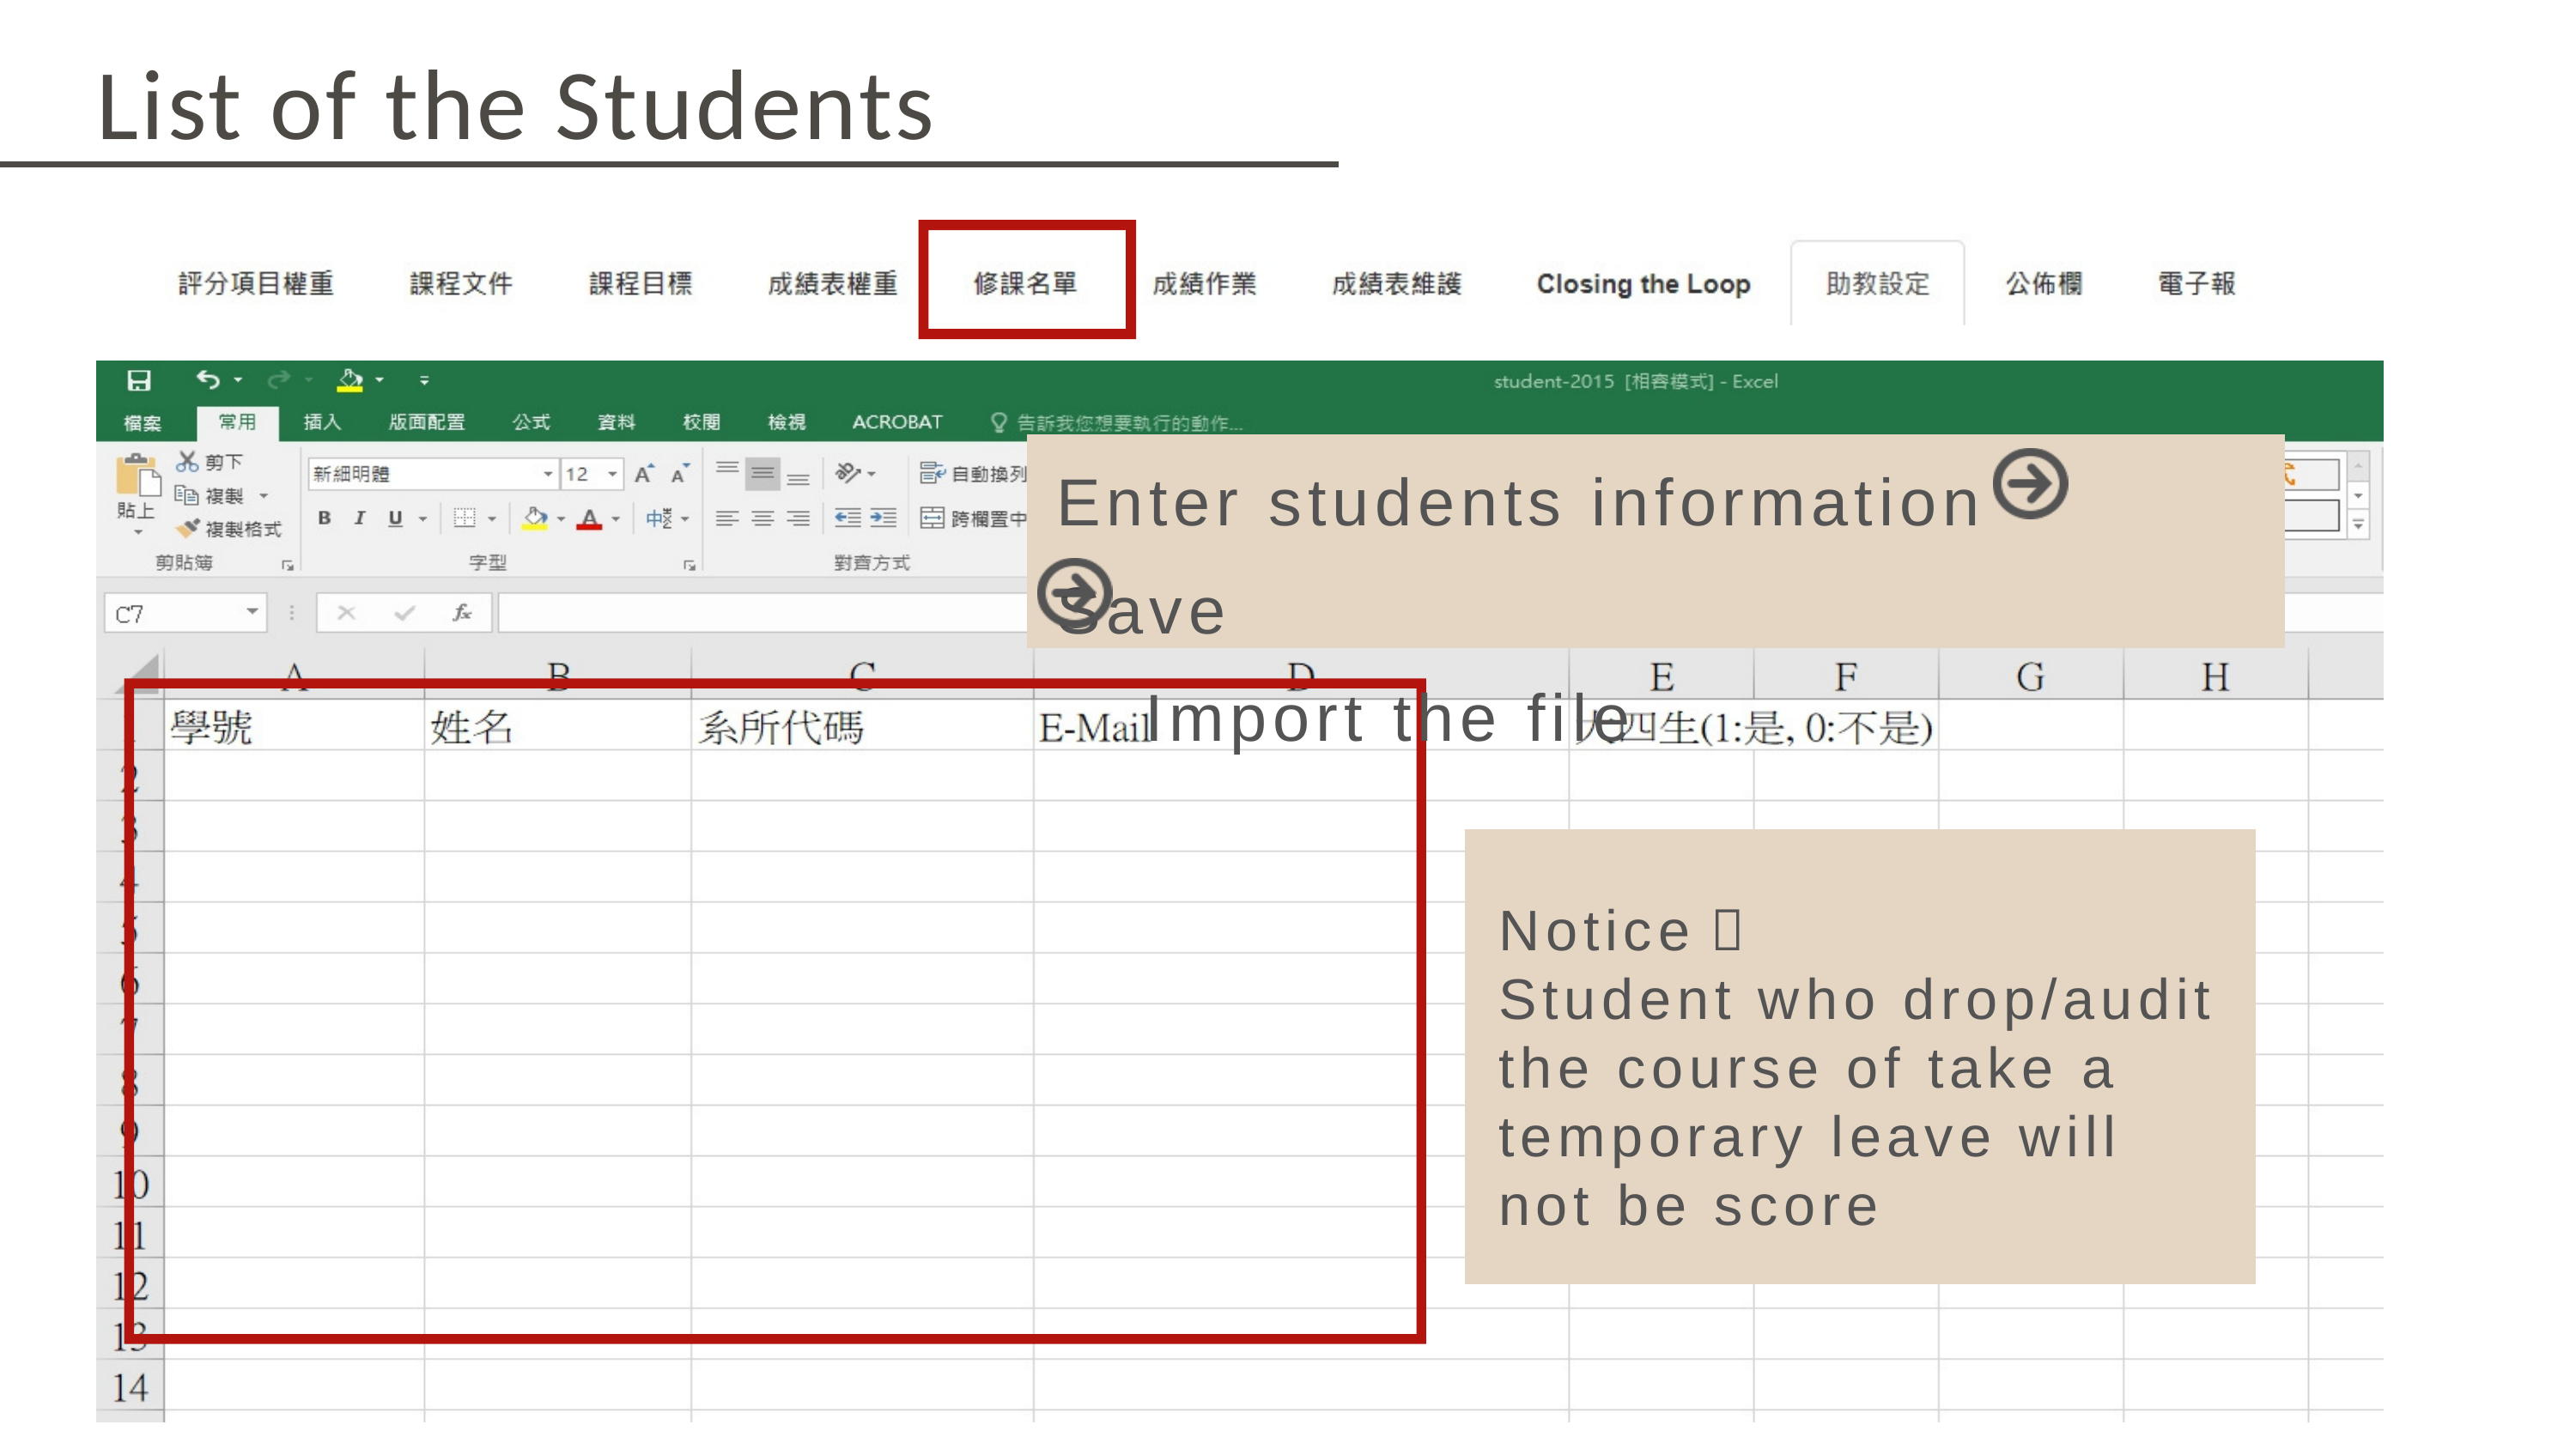

List of the Students
Enter students information　 Save
　Import the file
Notice！
Student who drop/audit the course of take a temporary leave will not be score